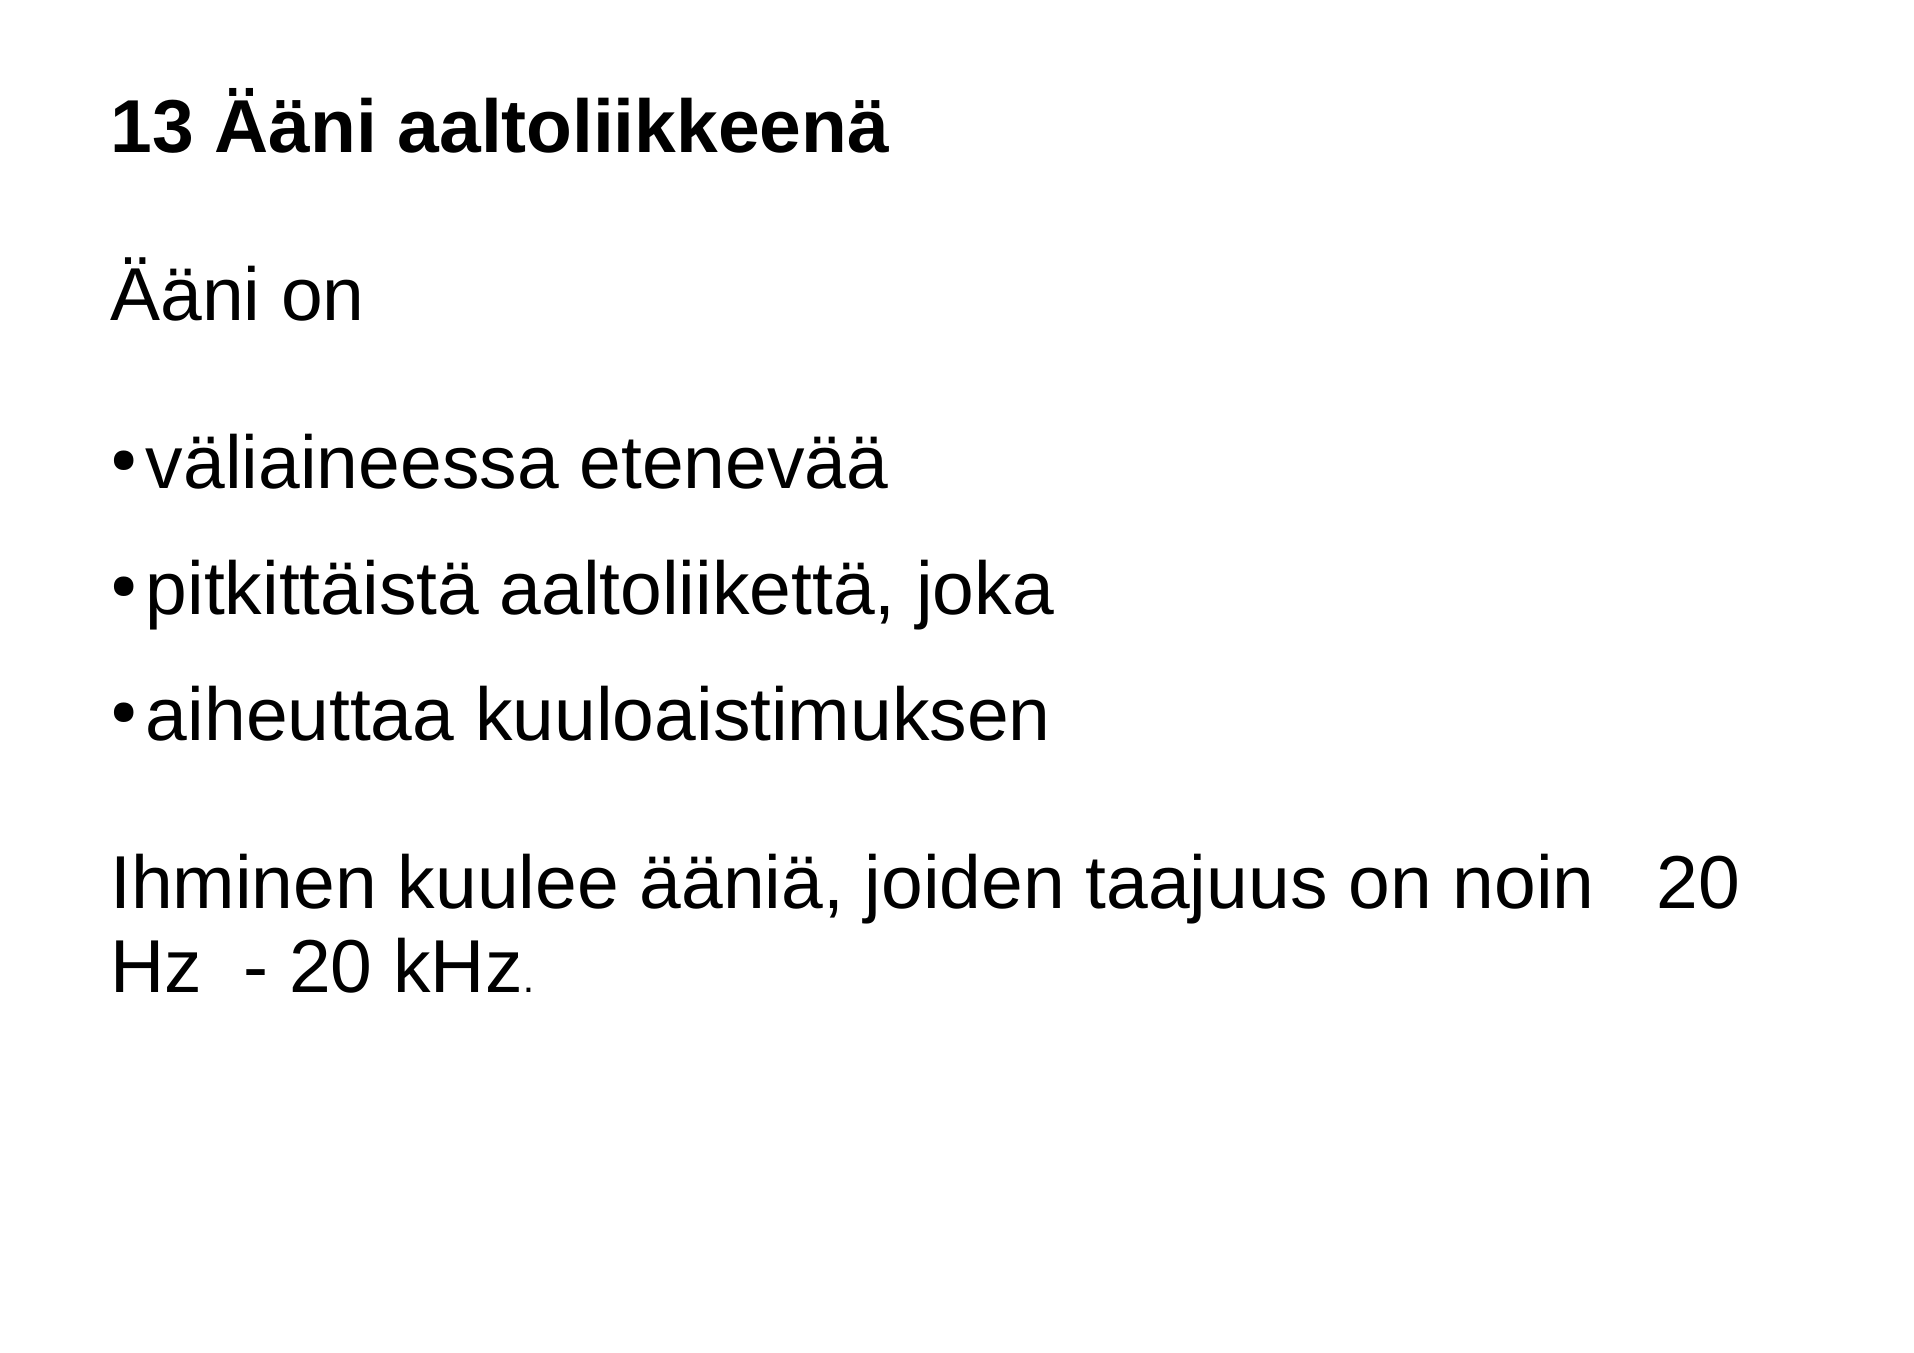

13 Ääni aaltoliikkeenä
Ääni on
väliaineessa etenevää
pitkittäistä aaltoliikettä, joka
aiheuttaa kuuloaistimuksen
Ihminen kuulee ääniä, joiden taajuus on noin 20 Hz - 20 kHz.